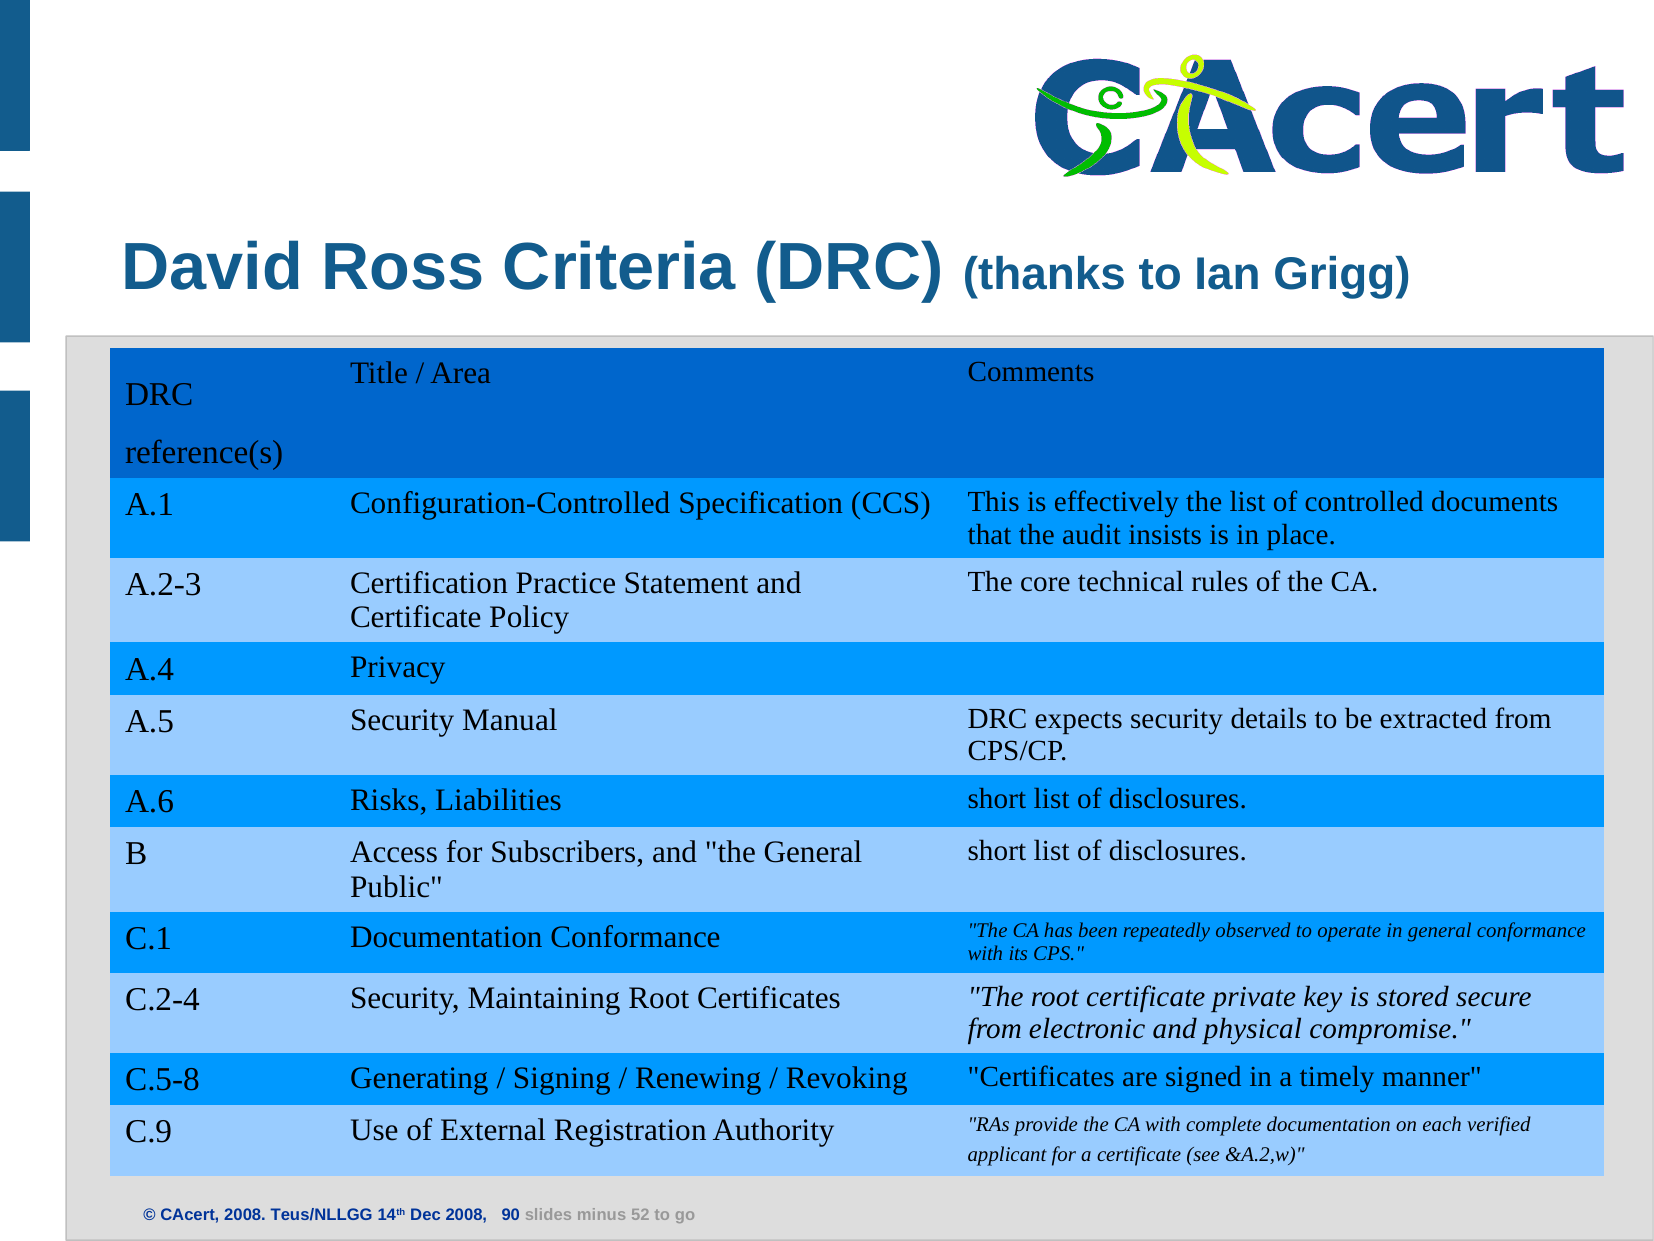

# David Ross Criteria (DRC) (thanks to Ian Grigg)
| DRC reference(s) | Title / Area | Comments |
| --- | --- | --- |
| A.1 | Configuration-Controlled Specification (CCS) | This is effectively the list of controlled documents that the audit insists is in place. |
| A.2-3 | Certification Practice Statement and Certificate Policy | The core technical rules of the CA. |
| A.4 | Privacy | |
| A.5 | Security Manual | DRC expects security details to be extracted from CPS/CP. |
| A.6 | Risks, Liabilities | short list of disclosures. |
| B | Access for Subscribers, and "the General Public" | short list of disclosures. |
| C.1 | Documentation Conformance | "The CA has been repeatedly observed to operate in general conformance with its CPS." |
| C.2-4 | Security, Maintaining Root Certificates | "The root certificate private key is stored secure from electronic and physical compromise." |
| C.5-8 | Generating / Signing / Renewing / Revoking | "Certificates are signed in a timely manner" |
| C.9 | Use of External Registration Authority | "RAs provide the CA with complete documentation on each verified applicant for a certificate (see &A.2,w)" |